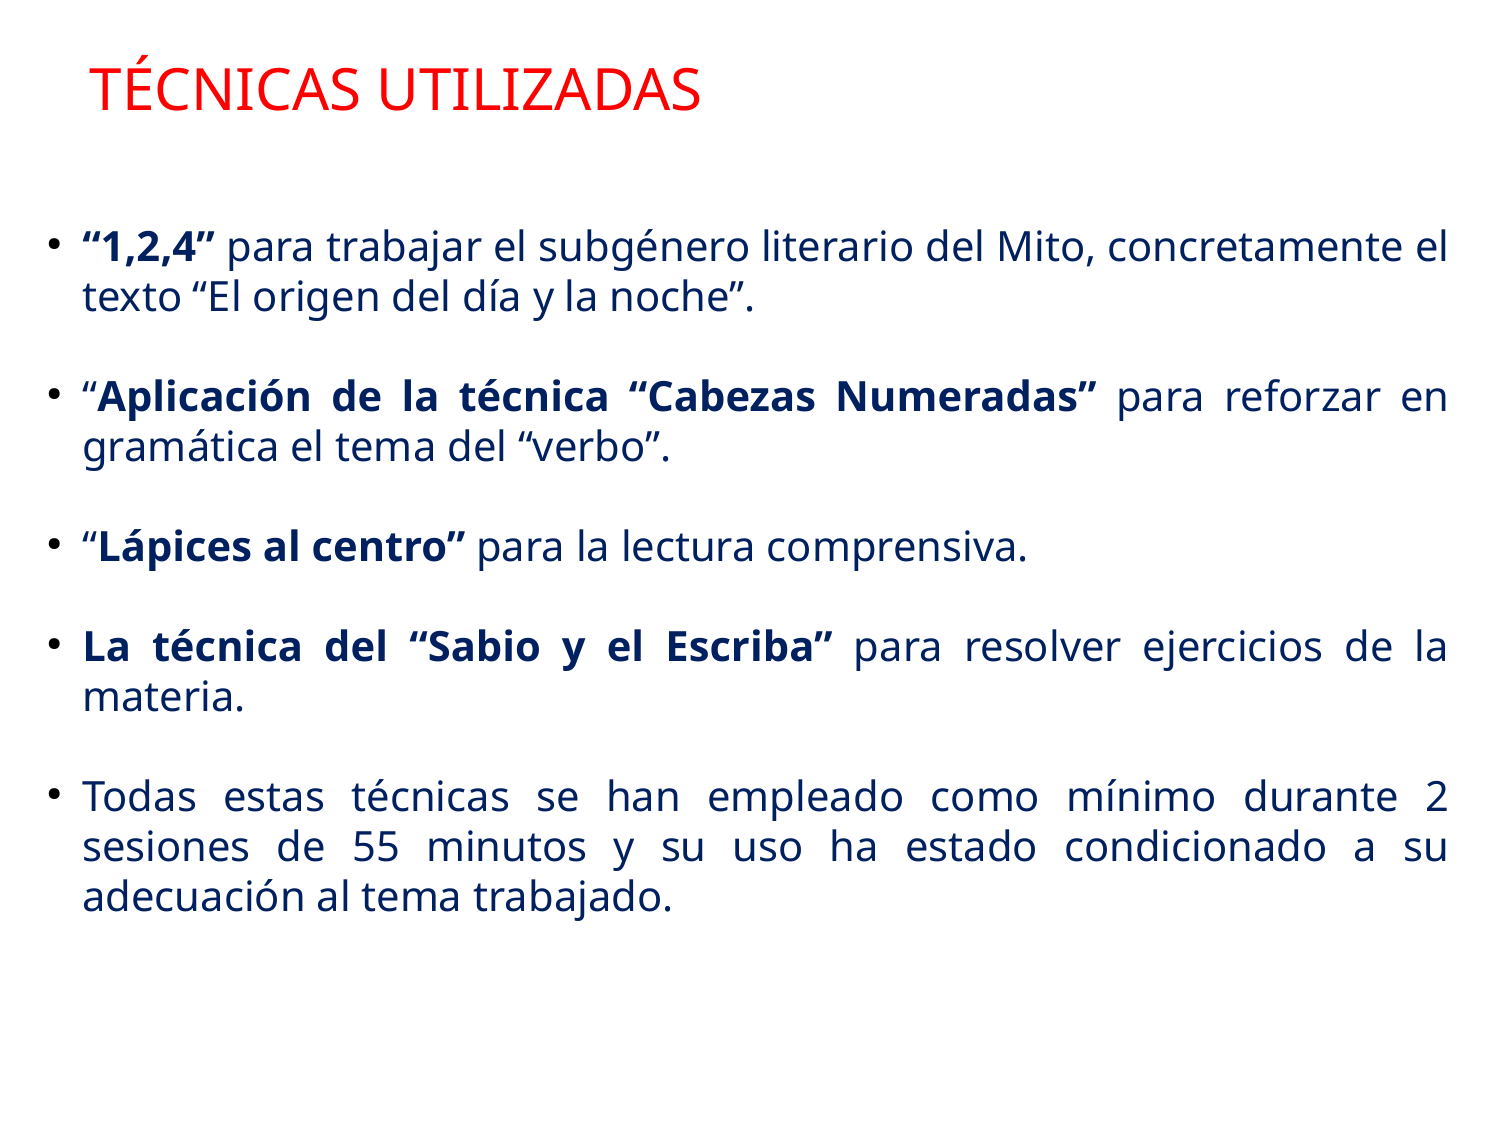

TÉCNICAS UTILIZADAS
“1,2,4” para trabajar el subgénero literario del Mito, concretamente el texto “El origen del día y la noche”.
“Aplicación de la técnica “Cabezas Numeradas” para reforzar en gramática el tema del “verbo”.
“Lápices al centro” para la lectura comprensiva.
La técnica del “Sabio y el Escriba” para resolver ejercicios de la materia.
Todas estas técnicas se han empleado como mínimo durante 2 sesiones de 55 minutos y su uso ha estado condicionado a su adecuación al tema trabajado.